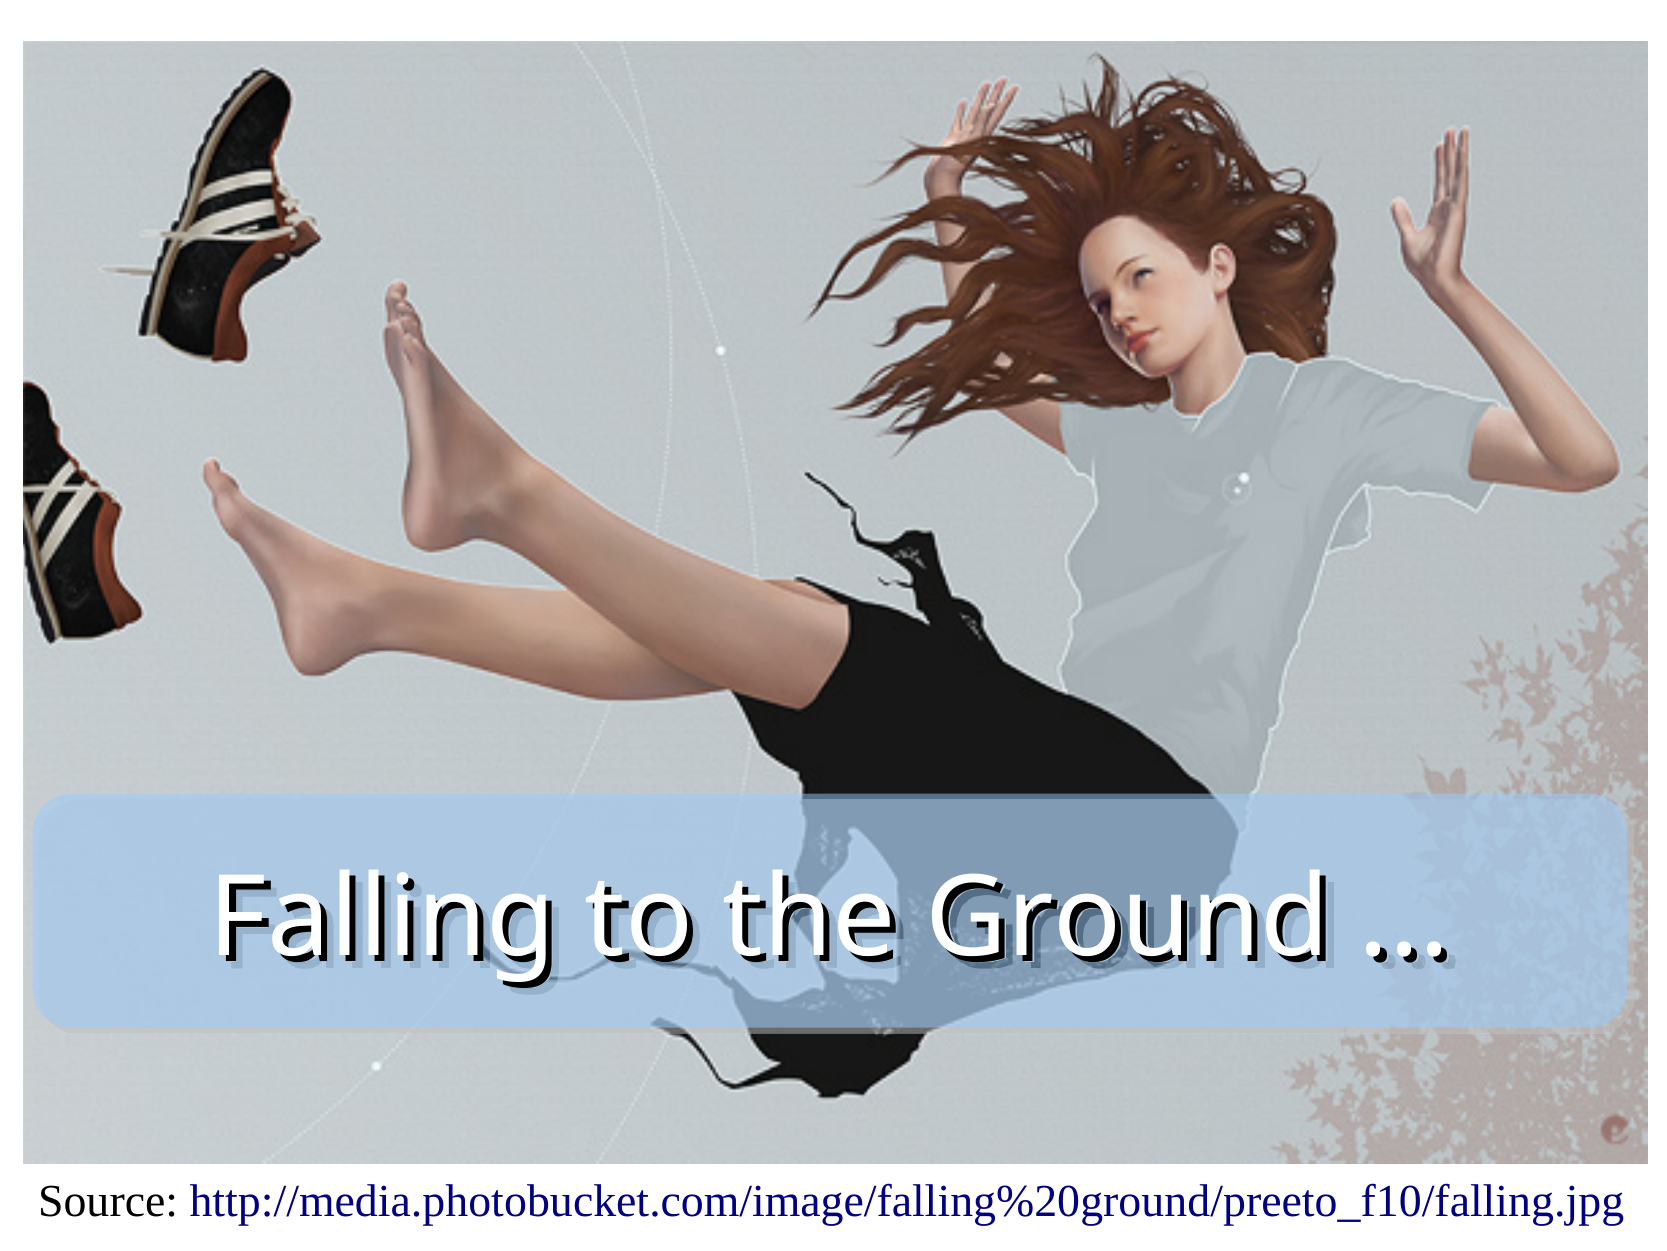

Falling to the Ground ...
Source: http://media.photobucket.com/image/falling%20ground/preeto_f10/falling.jpg